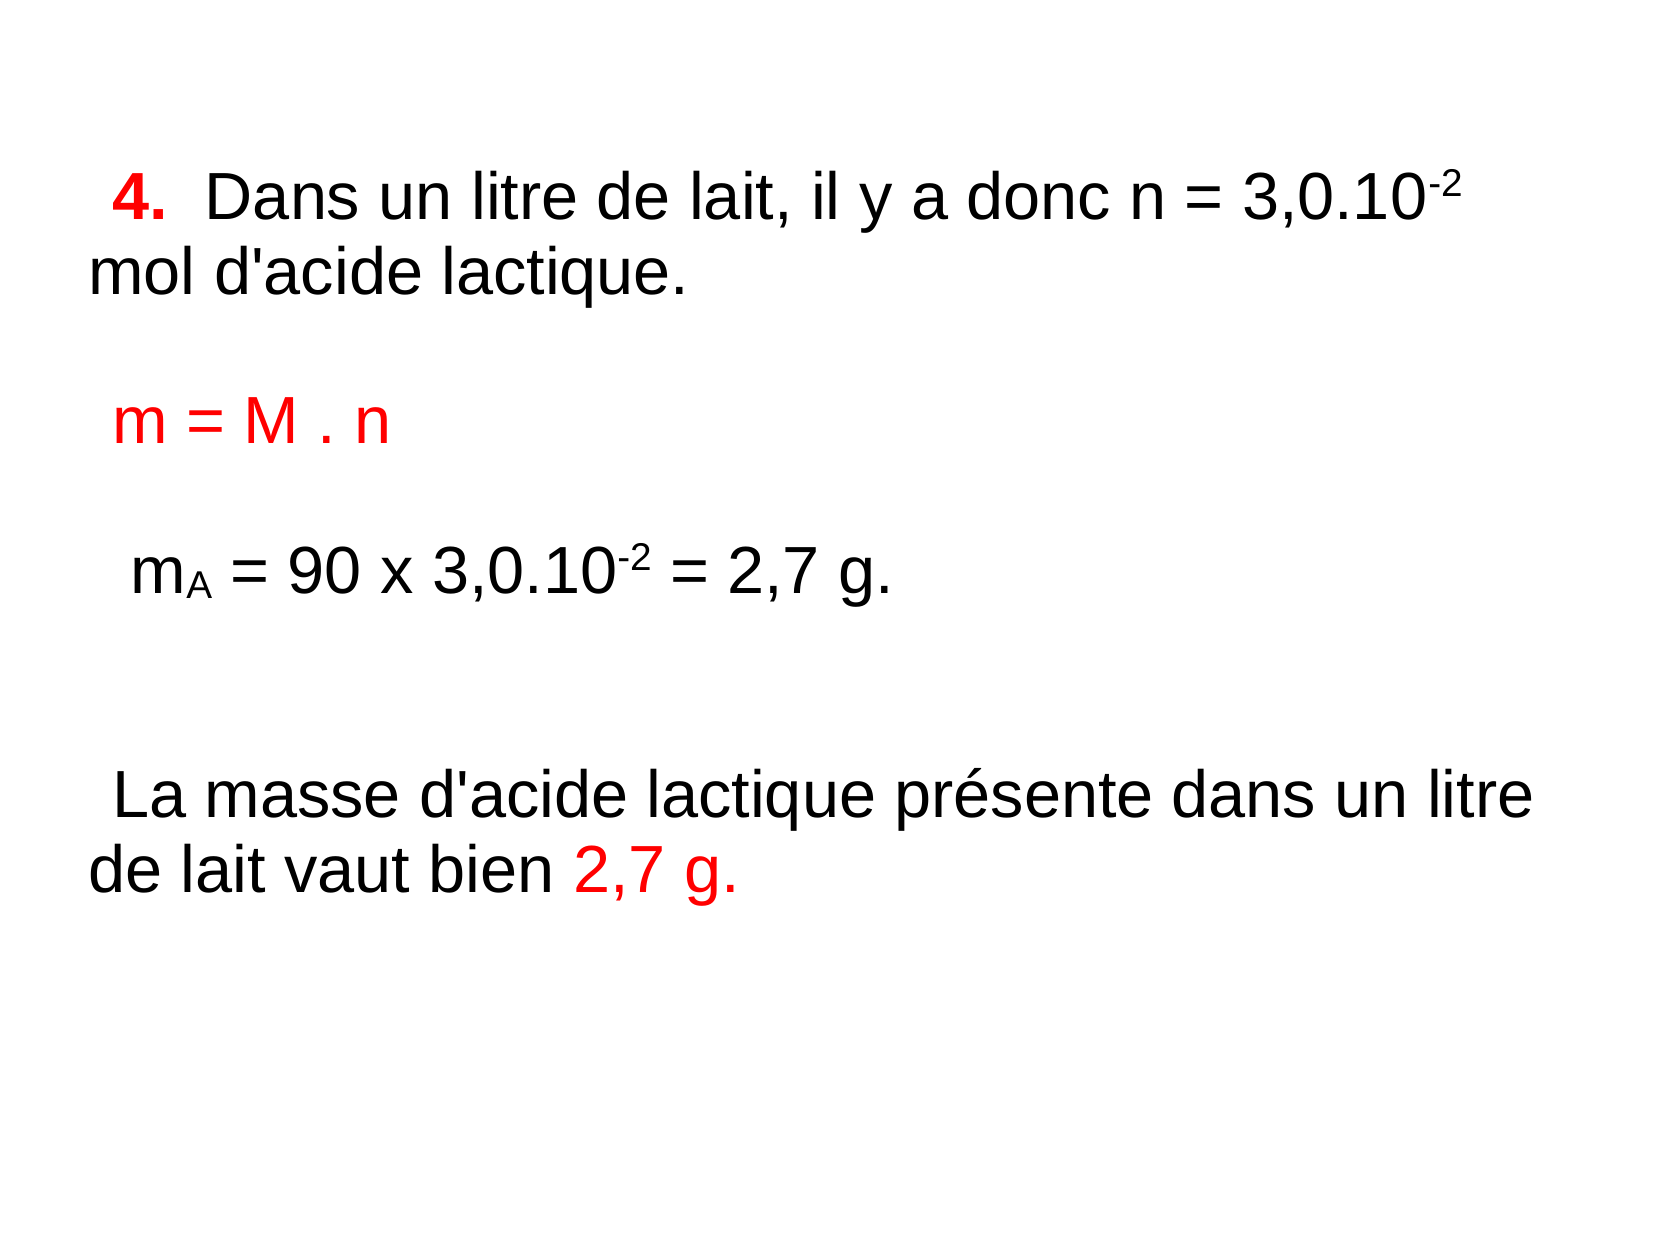

4. Dans un litre de lait, il y a donc n = 3,0.10-2 mol d'acide lactique.
m = M . n
 mA = 90 x 3,0.10-2 = 2,7 g.
La masse d'acide lactique présente dans un litre de lait vaut bien 2,7 g.